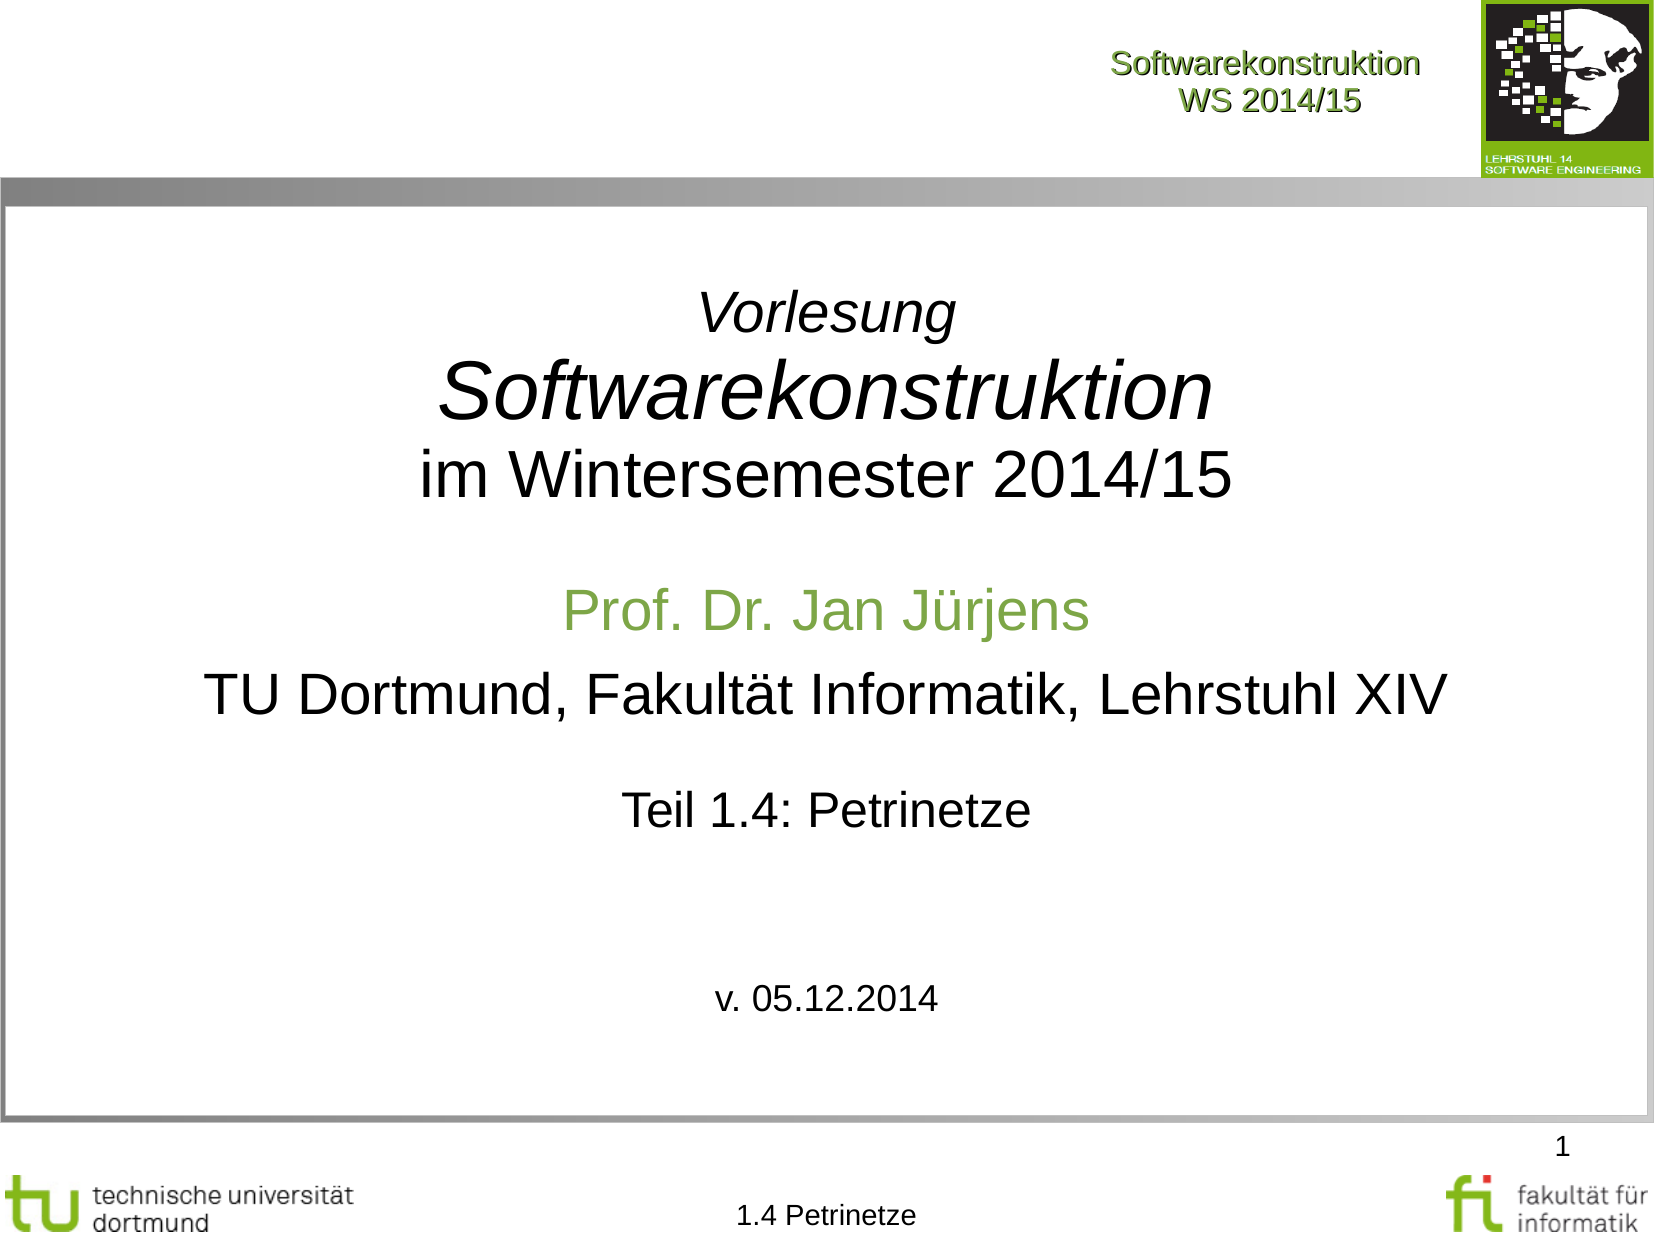

#
Vorlesung
Softwarekonstruktion
im Wintersemester 2014/15
Prof. Dr. Jan Jürjens
TU Dortmund, Fakultät Informatik, Lehrstuhl XIV
Teil 1.4: Petrinetze
v. 05.12.2014
1
1.4 Petrinetze